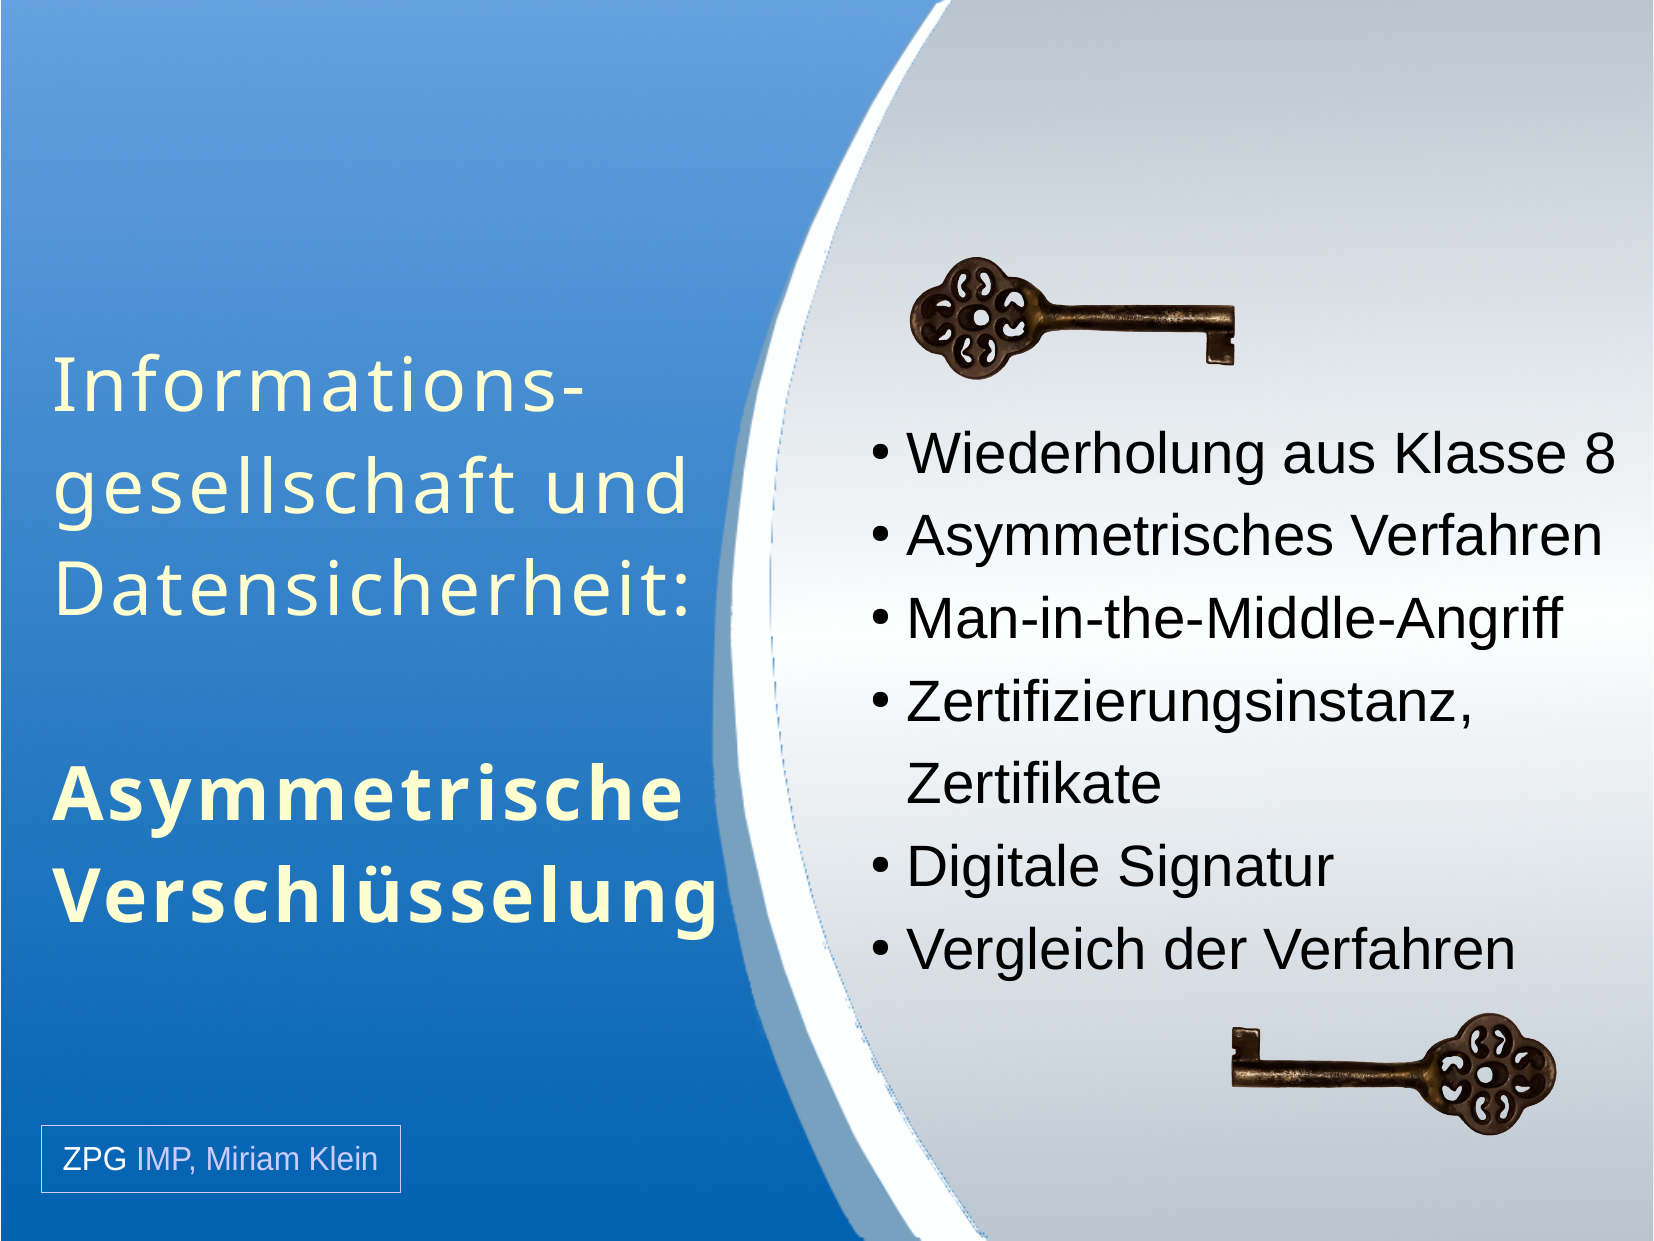

Informations-gesellschaft und Datensicherheit:
Asymmetrische Verschlüsselung
 Wiederholung aus Klasse 8
 Asymmetrisches Verfahren
 Man-in-the-Middle-Angriff
 Zertifizierungsinstanz,
 Zertifikate
 Digitale Signatur
 Vergleich der Verfahren
ZPG IMP, Miriam Klein
2